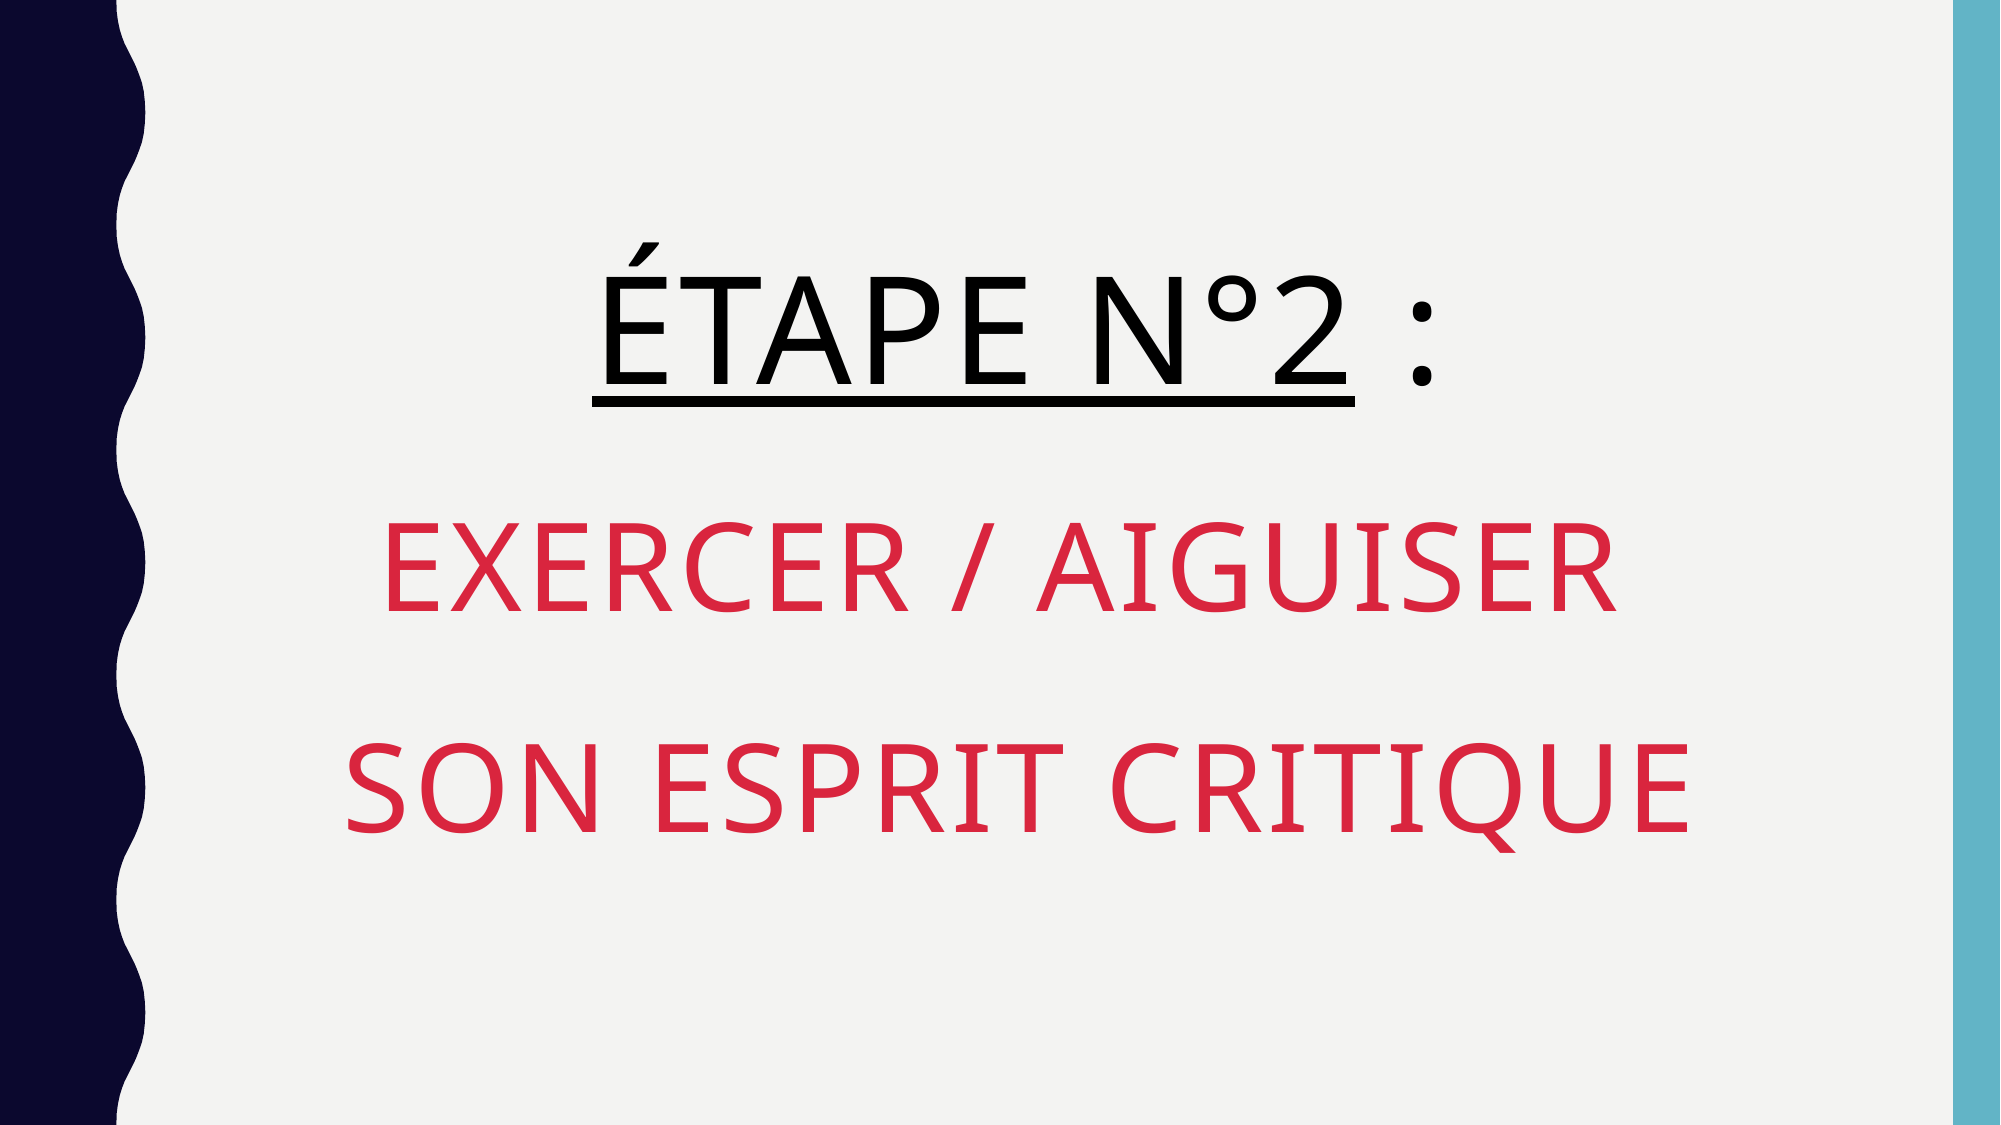

# Étape N°2 : Exercer / aiguiser son esprit critique